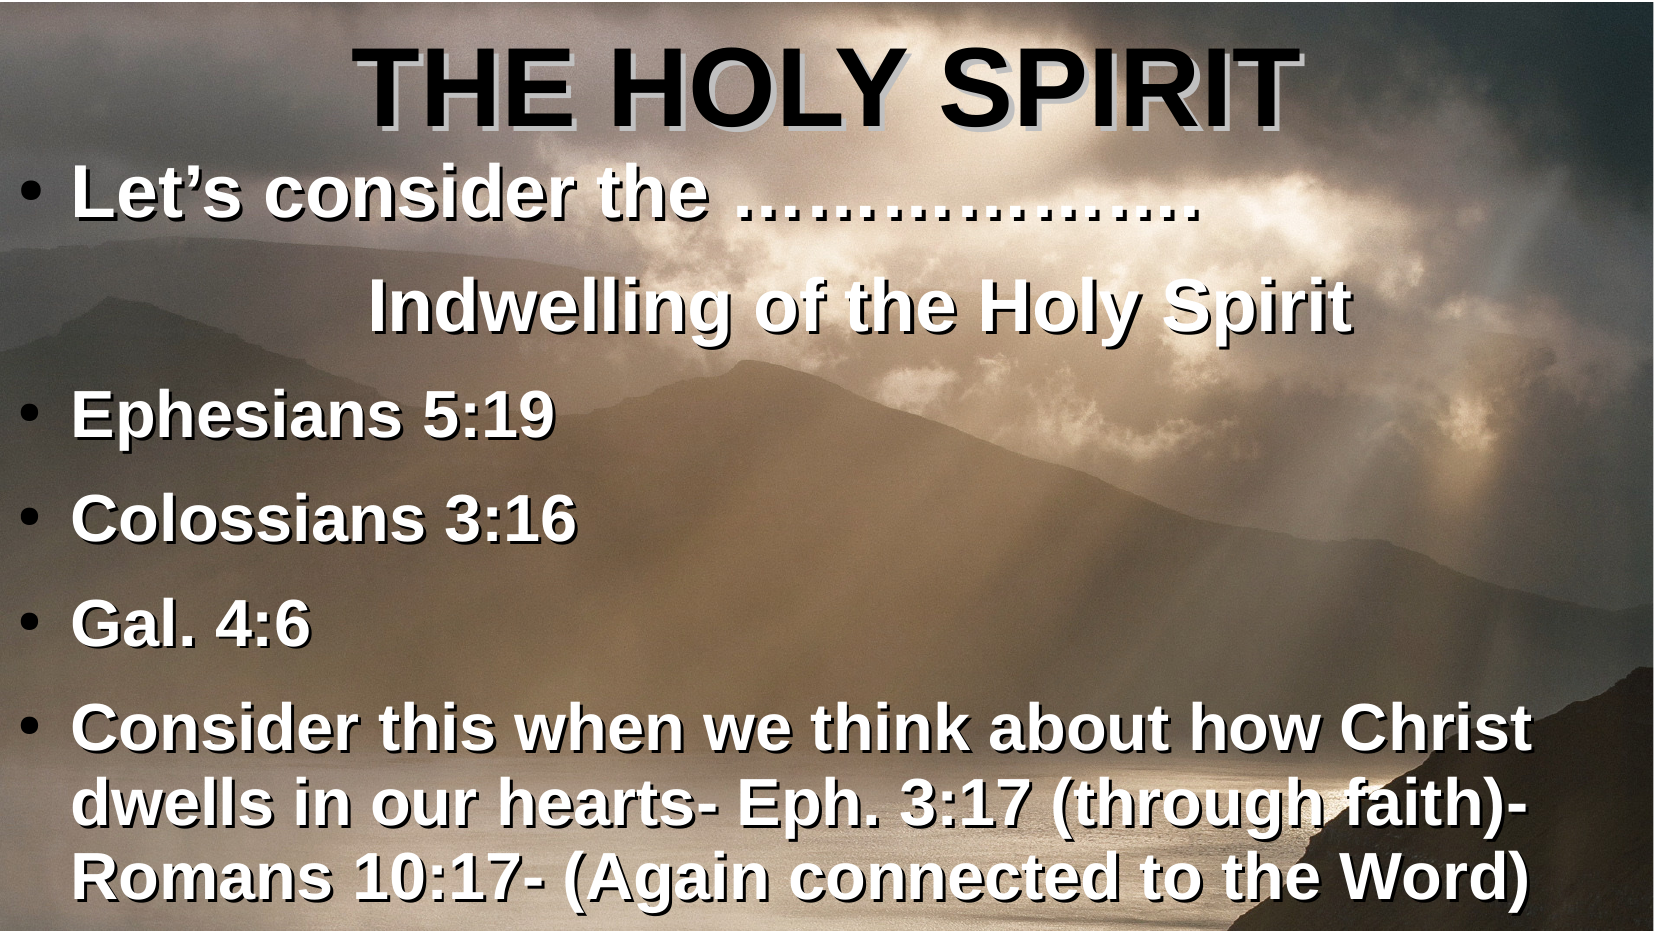

# THE HOLY SPIRIT
Let’s consider the ……………….
Indwelling of the Holy Spirit
Ephesians 5:19
Colossians 3:16
Gal. 4:6
Consider this when we think about how Christ dwells in our hearts- Eph. 3:17 (through faith)- Romans 10:17- (Again connected to the Word)